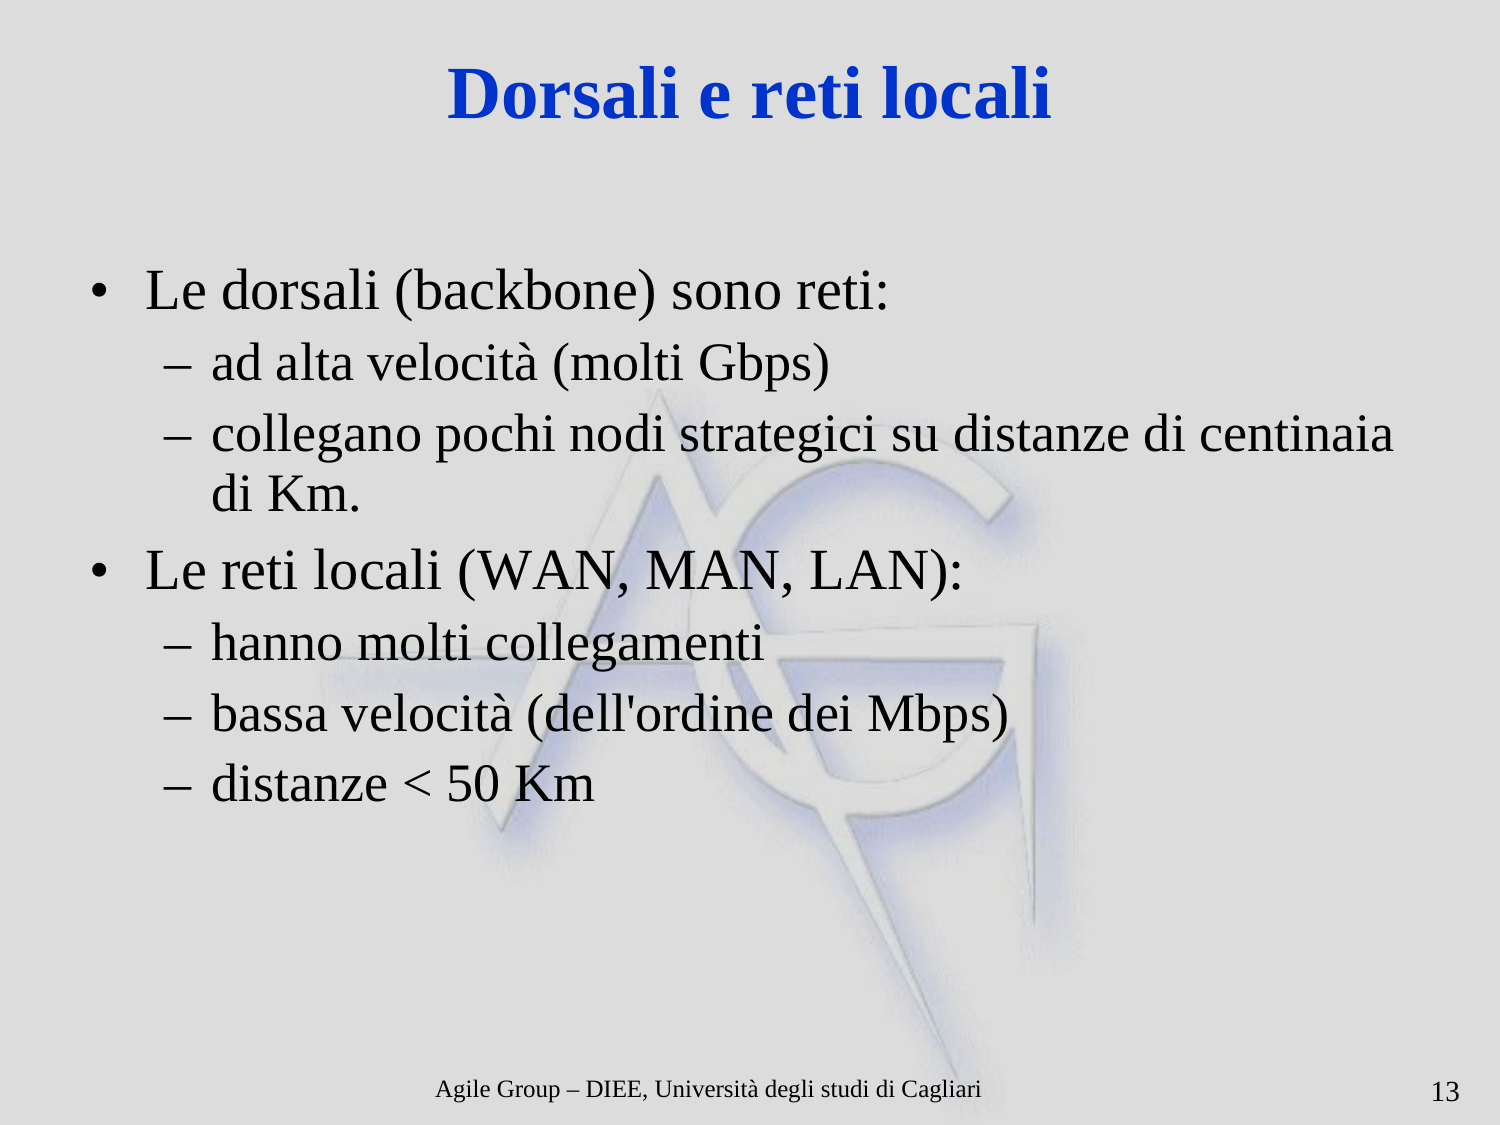

# Dorsali e reti locali
Le dorsali (backbone) sono reti:
ad alta velocità (molti Gbps)
collegano pochi nodi strategici su distanze di centinaia di Km.
Le reti locali (WAN, MAN, LAN):
hanno molti collegamenti
bassa velocità (dell'ordine dei Mbps)
distanze < 50 Km
13